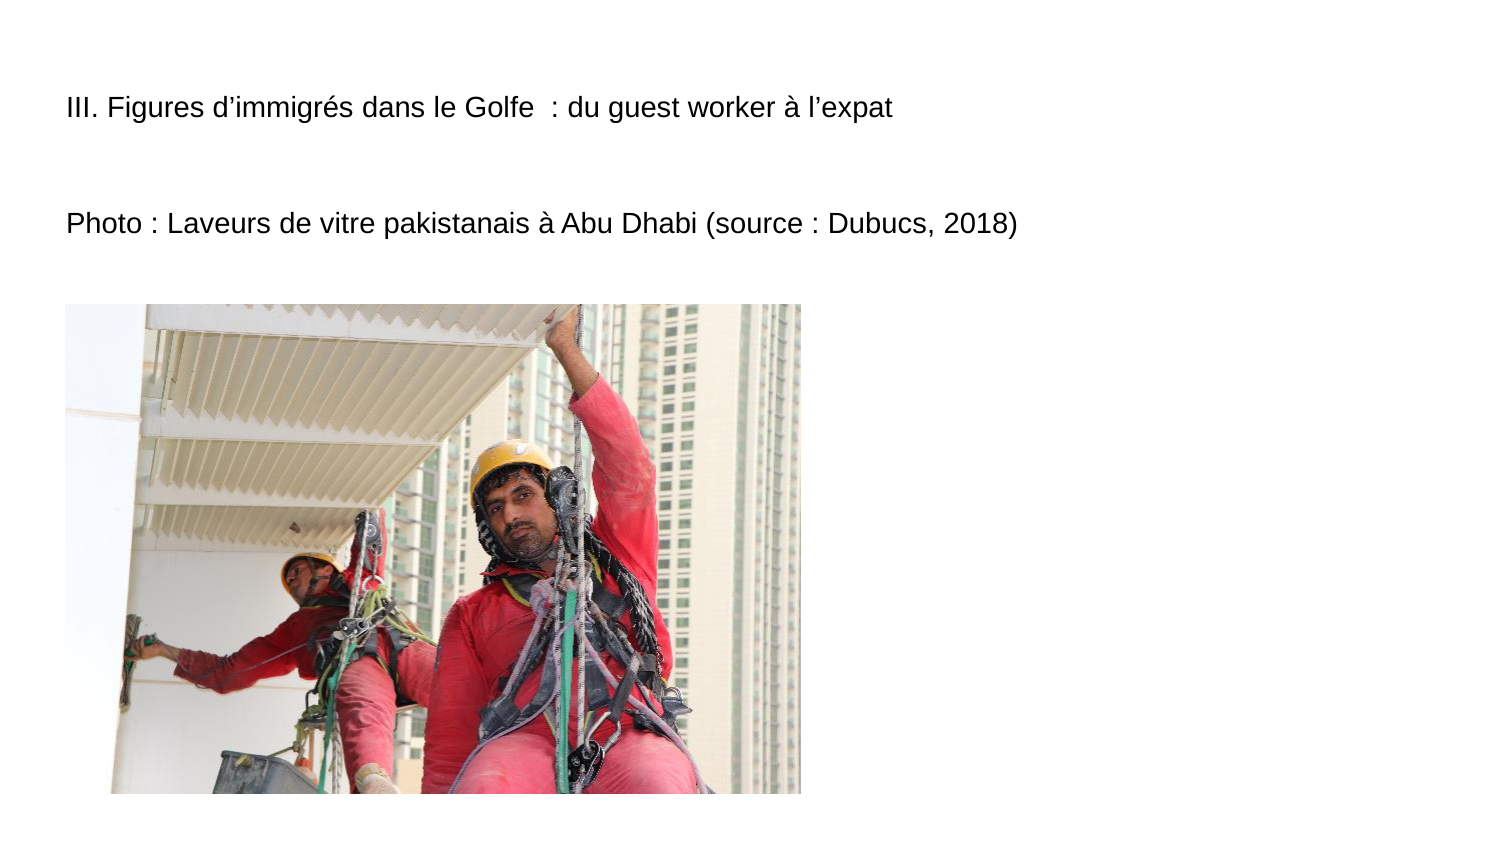

# III. Figures d’immigrés dans le Golfe : du guest worker à l’expat
Photo : Laveurs de vitre pakistanais à Abu Dhabi (source : Dubucs, 2018)